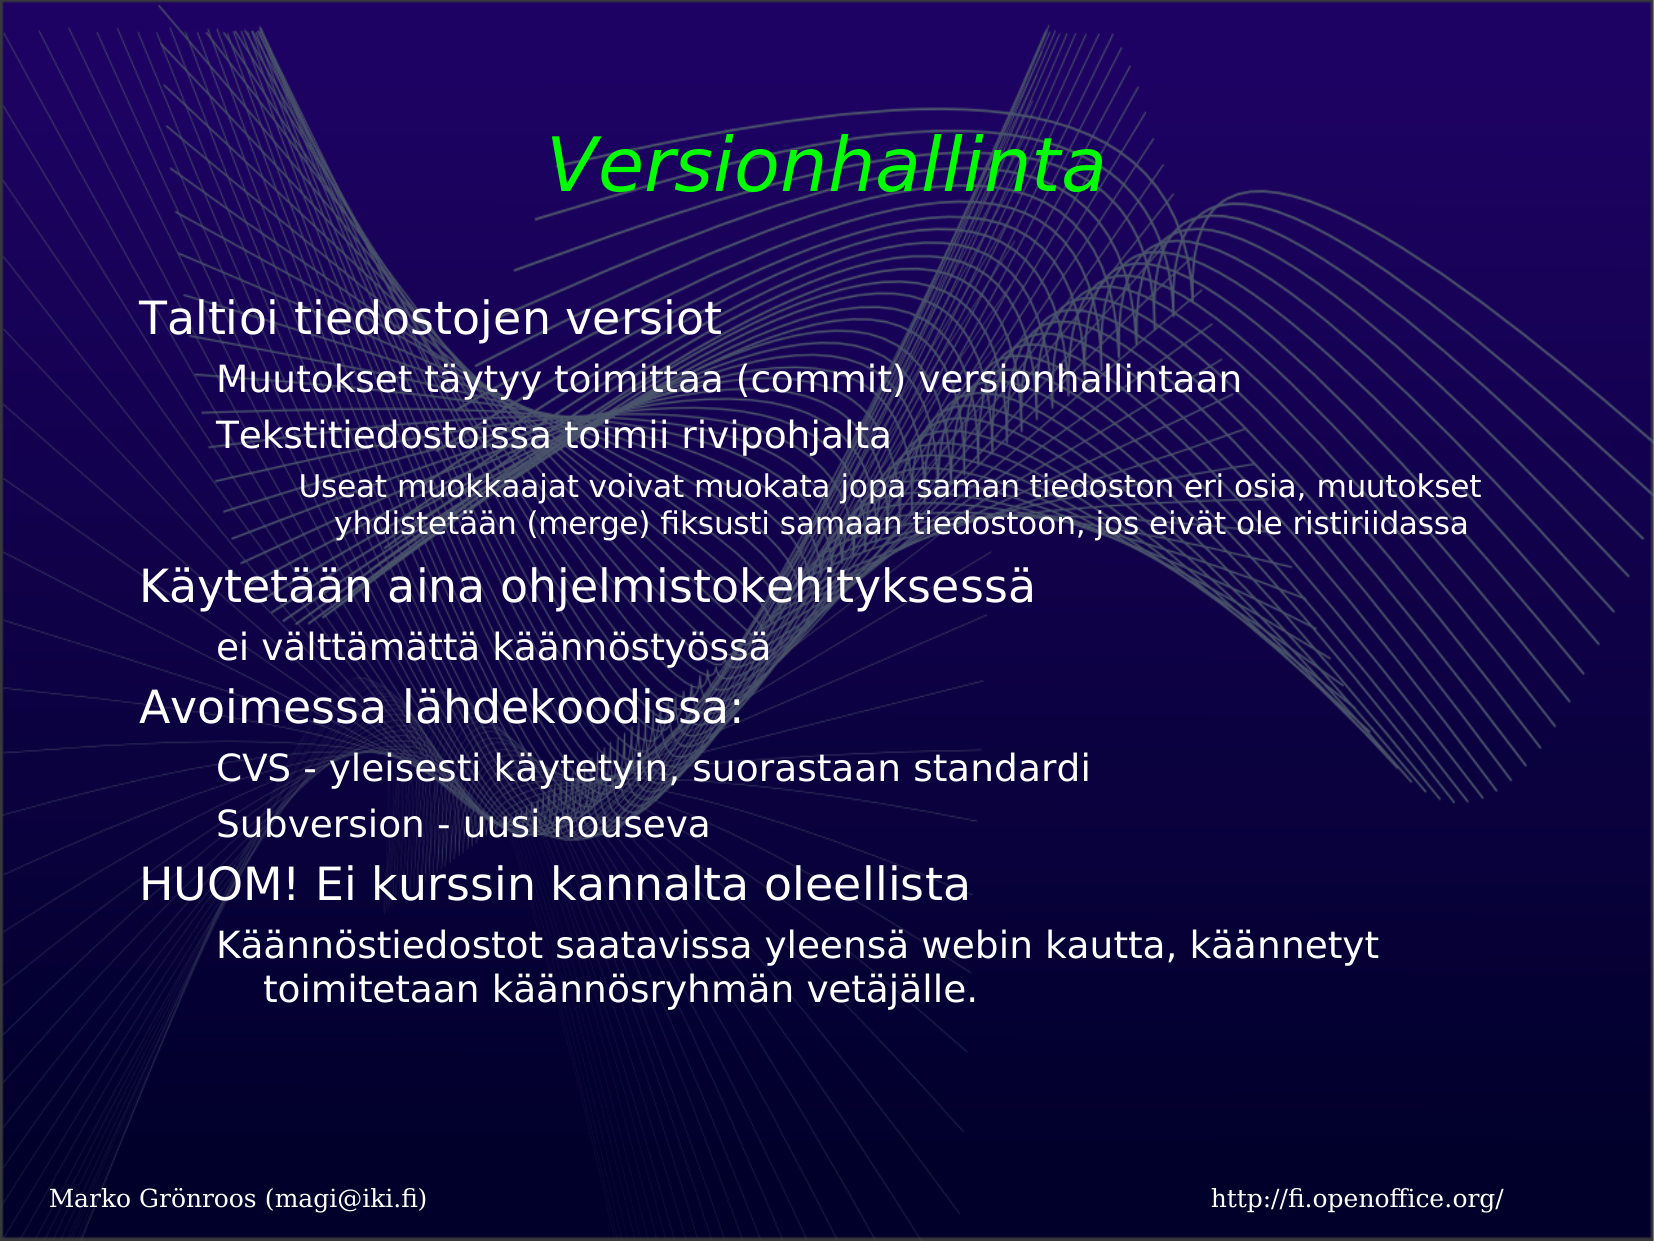

# Versionhallinta
Taltioi tiedostojen versiot
Muutokset täytyy toimittaa (commit) versionhallintaan
Tekstitiedostoissa toimii rivipohjalta
Useat muokkaajat voivat muokata jopa saman tiedoston eri osia, muutokset yhdistetään (merge) fiksusti samaan tiedostoon, jos eivät ole ristiriidassa
Käytetään aina ohjelmistokehityksessä
ei välttämättä käännöstyössä
Avoimessa lähdekoodissa:
CVS - yleisesti käytetyin, suorastaan standardi
Subversion - uusi nouseva
HUOM! Ei kurssin kannalta oleellista
Käännöstiedostot saatavissa yleensä webin kautta, käännetyt toimitetaan käännösryhmän vetäjälle.